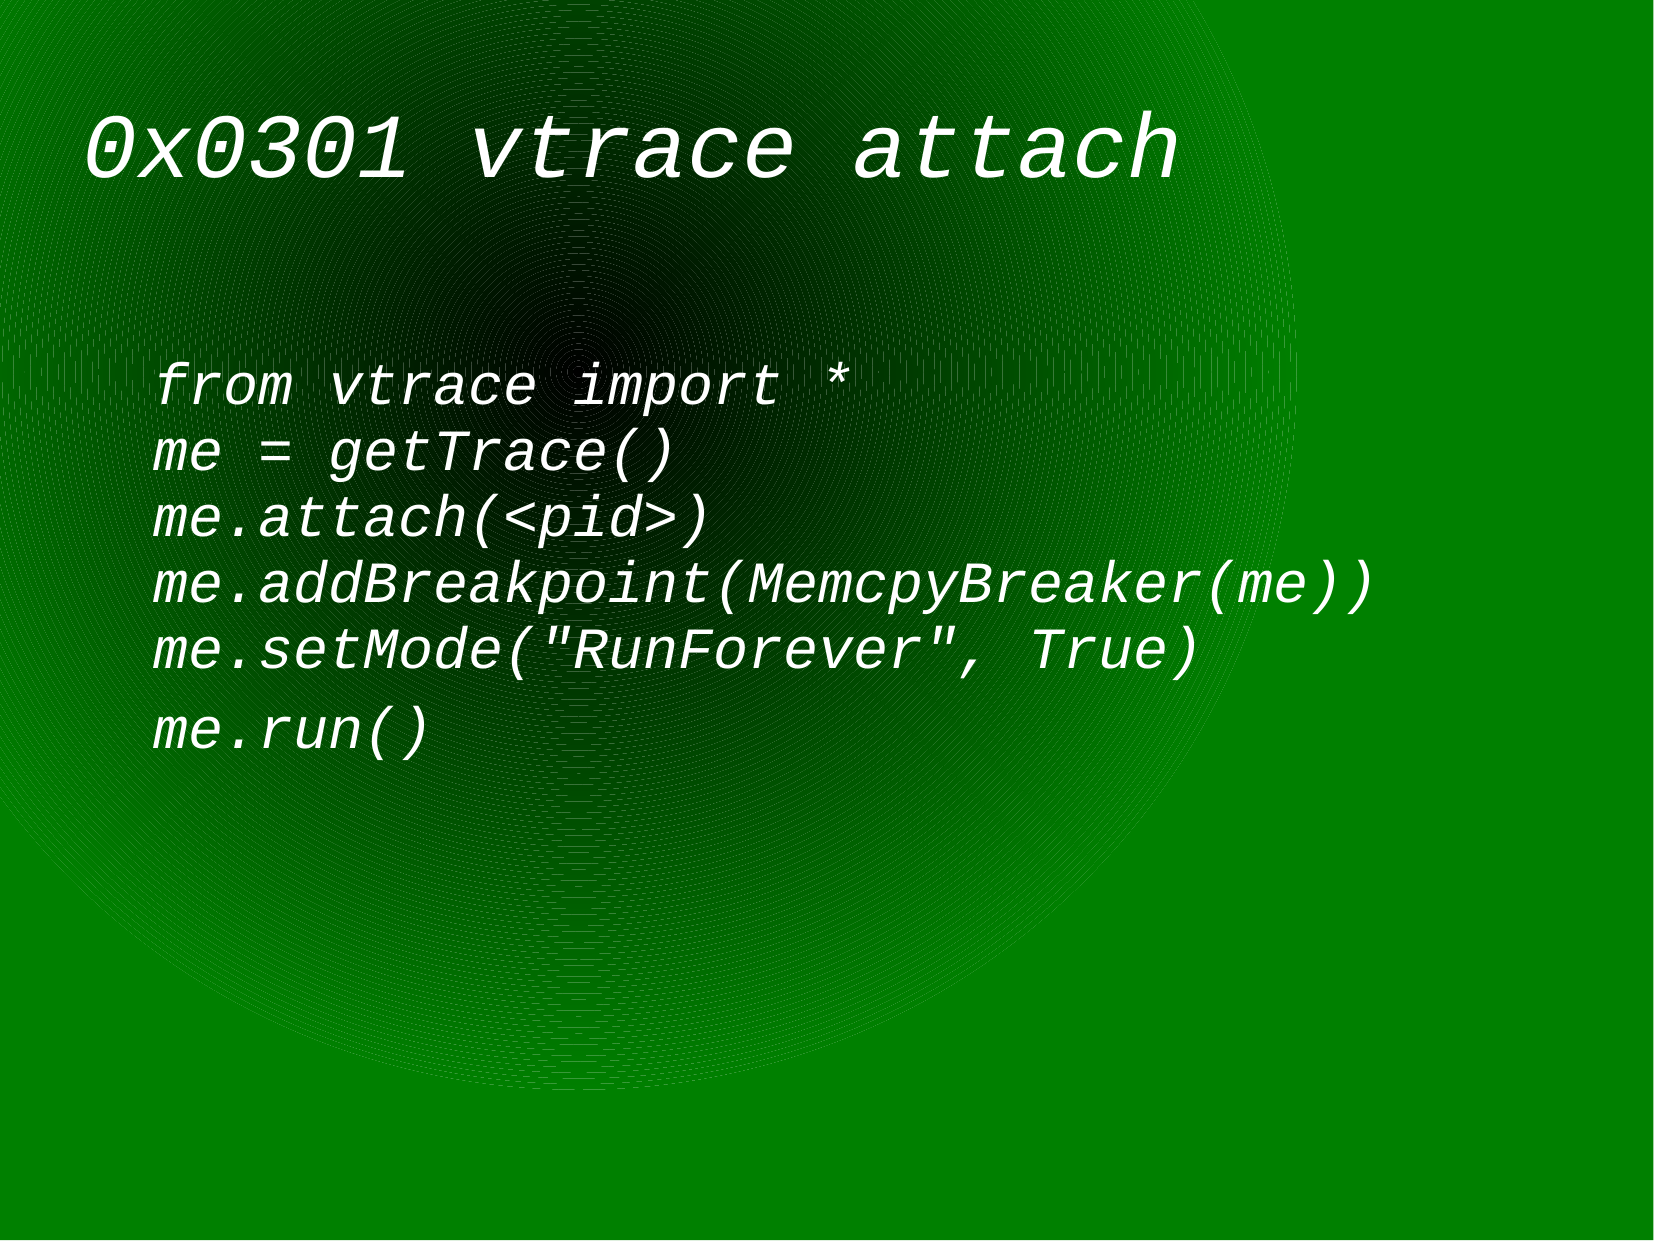

# 0x0301 vtrace attach
from vtrace import *
me = getTrace()
me.attach(<pid>)
me.addBreakpoint(MemcpyBreaker(me))
me.setMode("RunForever", True)
me.run()